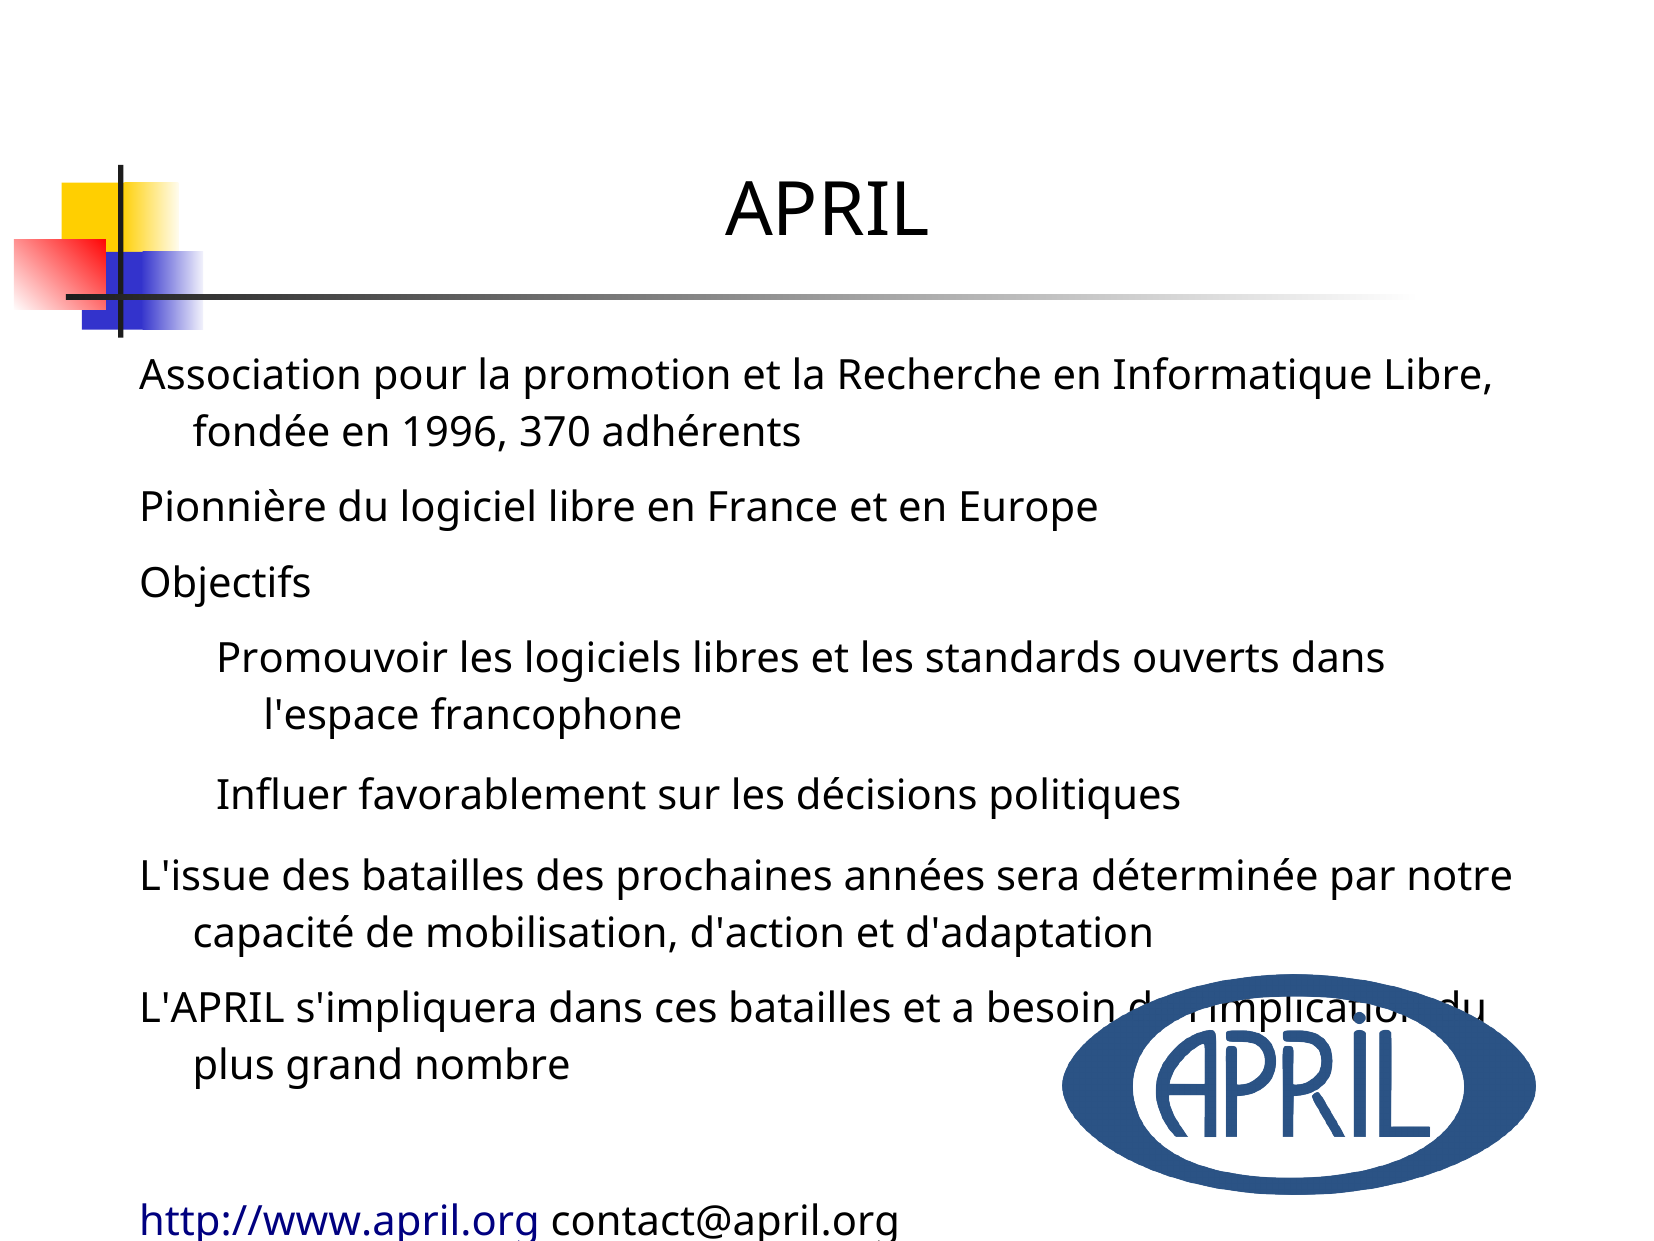

# APRIL
Association pour la promotion et la Recherche en Informatique Libre, fondée en 1996, 370 adhérents
Pionnière du logiciel libre en France et en Europe
Objectifs
Promouvoir les logiciels libres et les standards ouverts dans l'espace francophone
Influer favorablement sur les décisions politiques
L'issue des batailles des prochaines années sera déterminée par notre capacité de mobilisation, d'action et d'adaptation
L'APRIL s'impliquera dans ces batailles et a besoin de l'implication du plus grand nombre
http://www.april.org contact@april.org